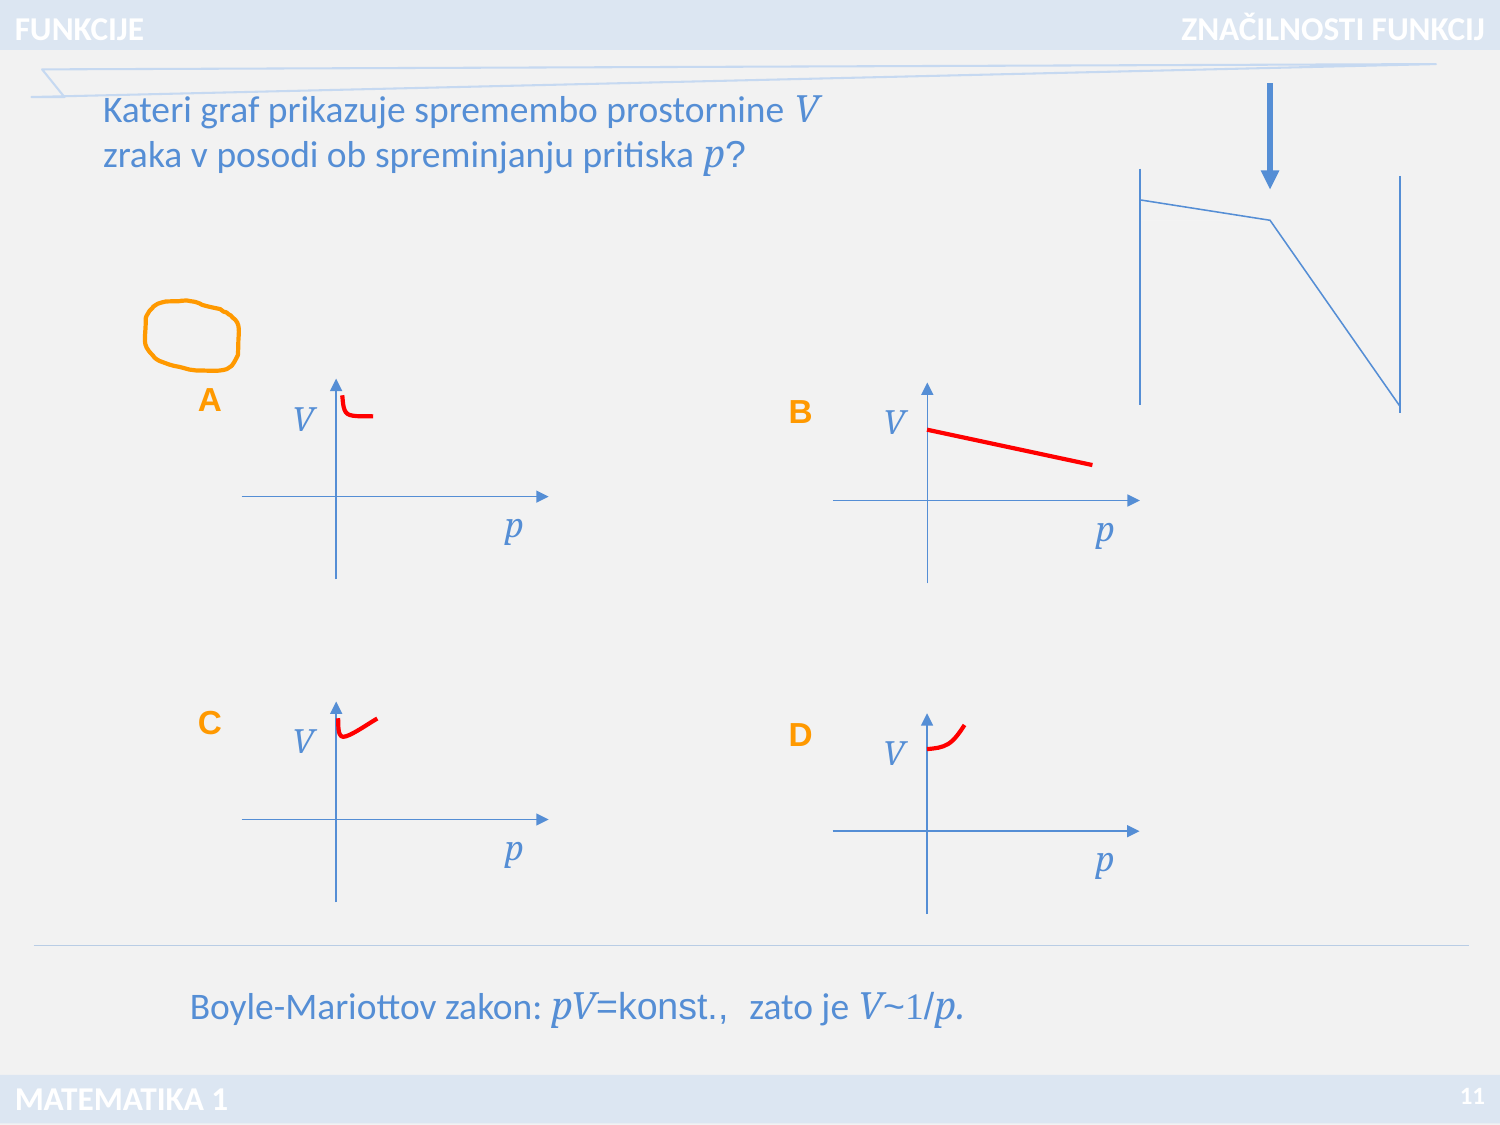

FUNKCIJE
ZNAČILNOSTI FUNKCIJ
Kateri graf prikazuje spremembo prostornine V zraka v posodi ob spreminjanju pritiska p?
A
V
p
B
V
p
C
V
p
D
V
p
Boyle-Mariottov zakon: pV=konst., zato je V~1/p.
MATEMATIKA 1